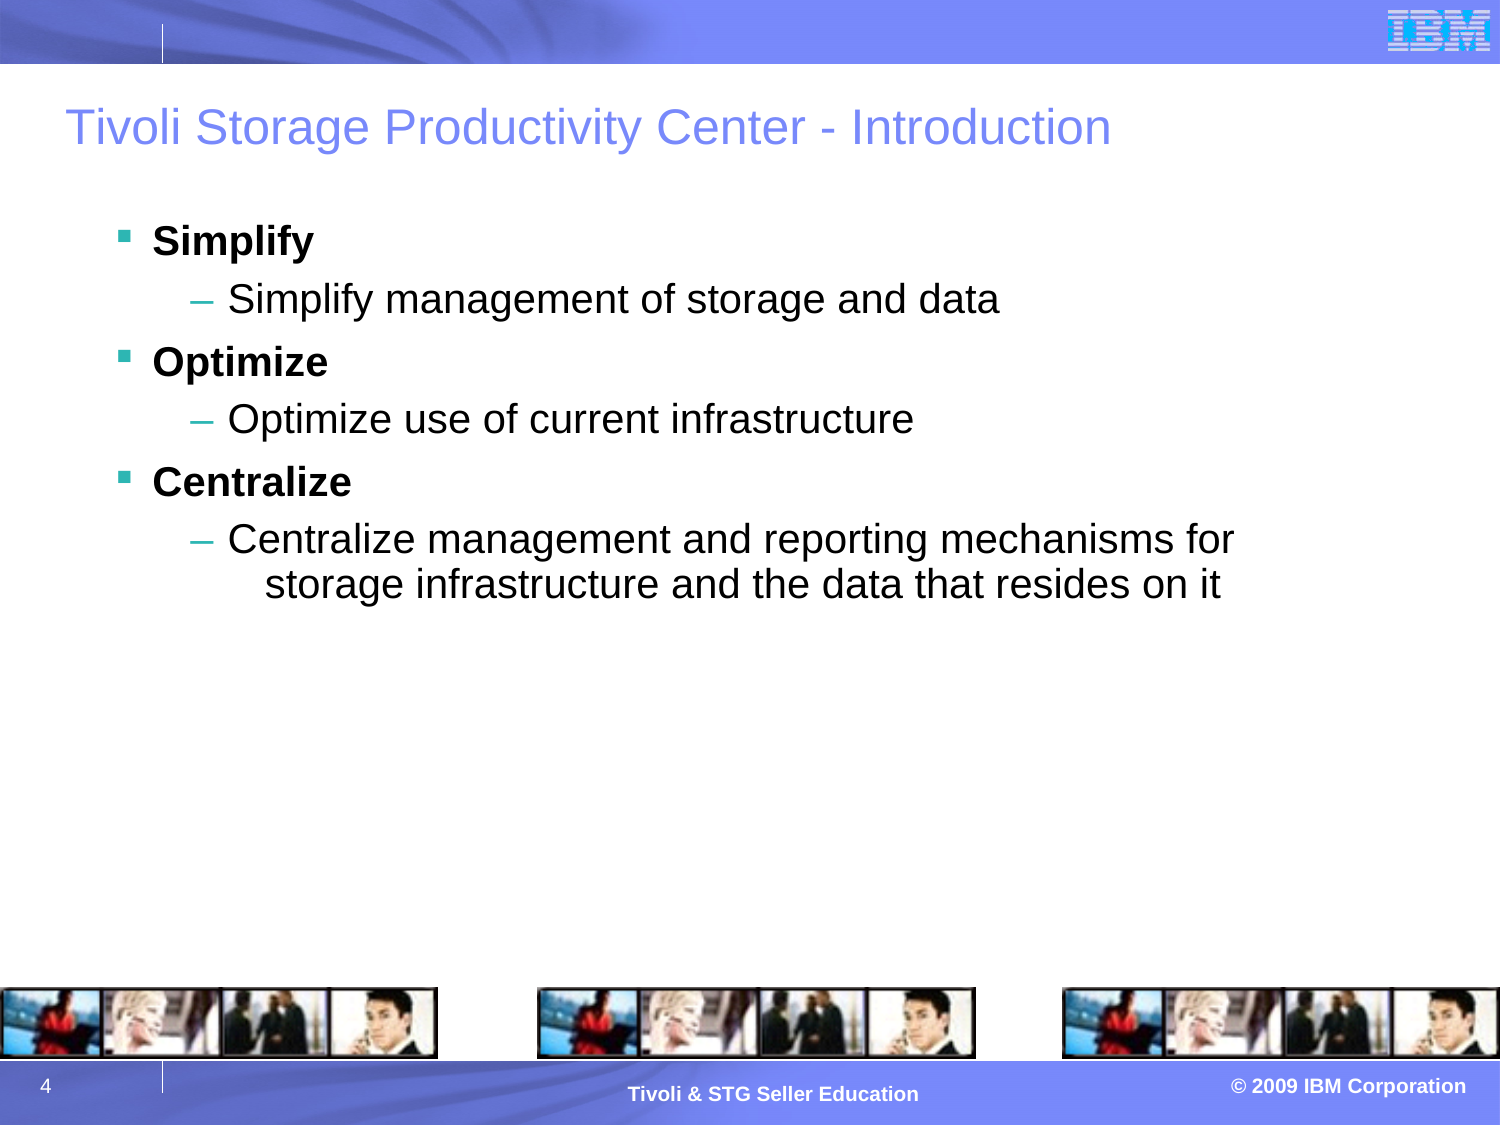

# Tivoli Storage Productivity Center - Introduction
Simplify
Simplify management of storage and data
Optimize
Optimize use of current infrastructure
Centralize
Centralize management and reporting mechanisms for storage infrastructure and the data that resides on it